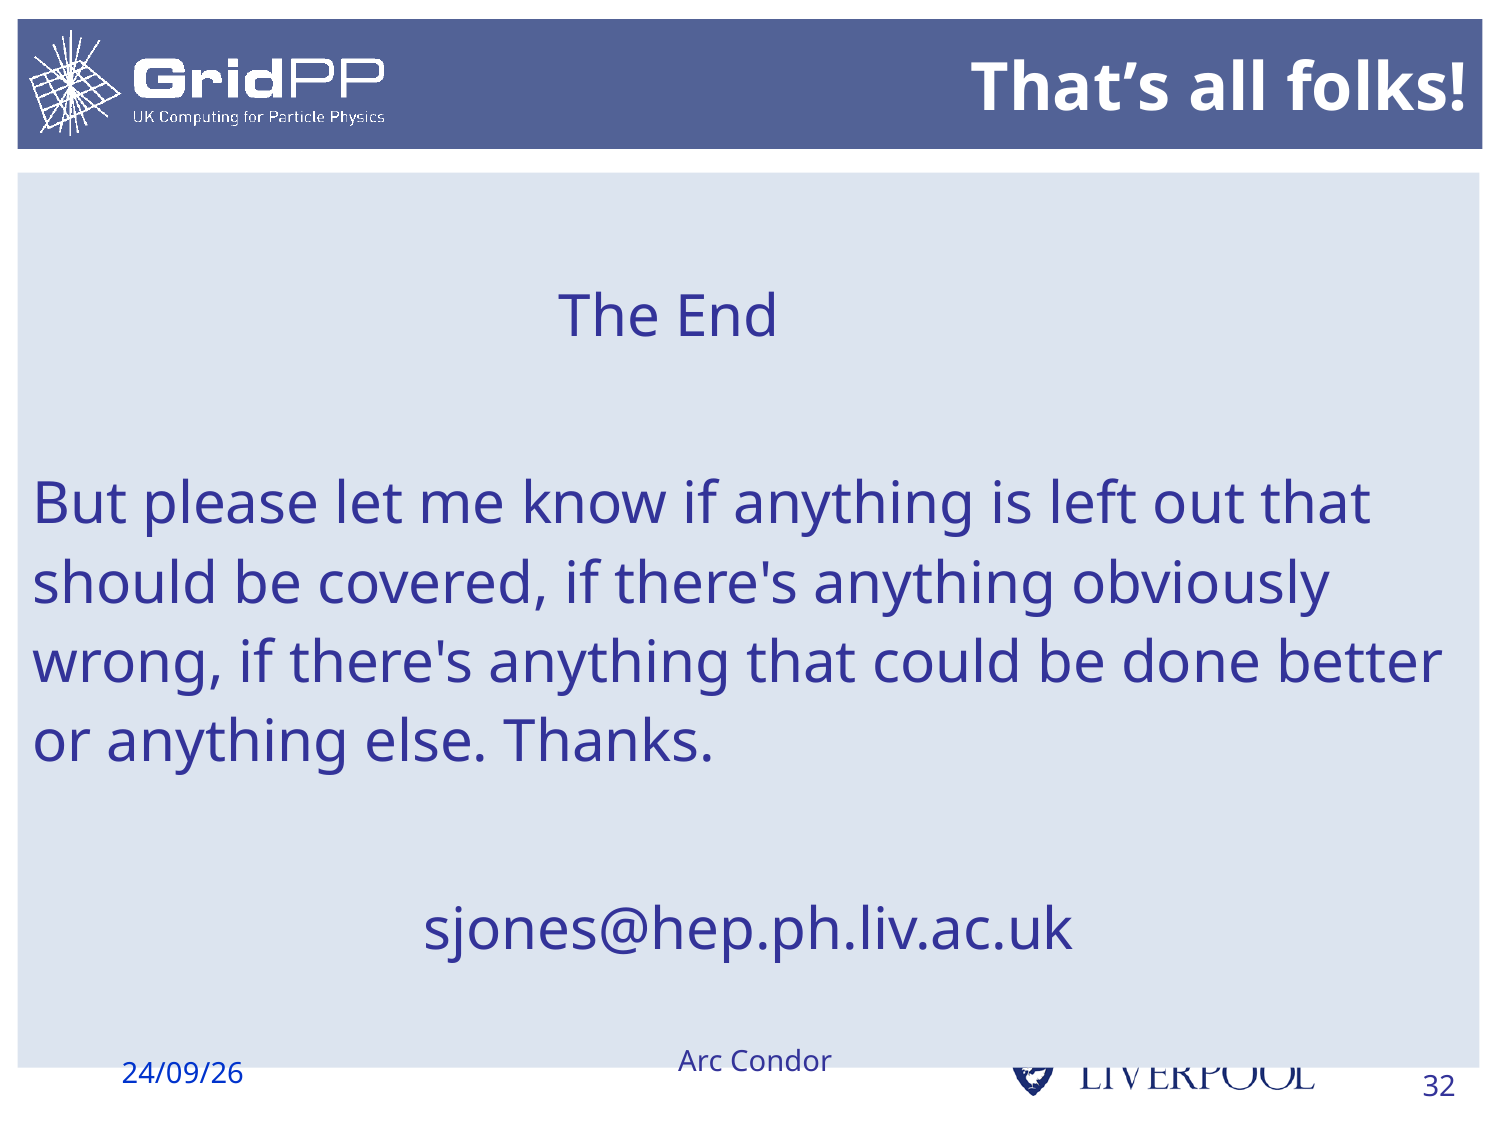

# That’s all folks!
			 The End
But please let me know if anything is left out that should be covered, if there's anything obviously wrong, if there's anything that could be done better or anything else. Thanks.
sjones@hep.ph.liv.ac.uk
Arc Condor